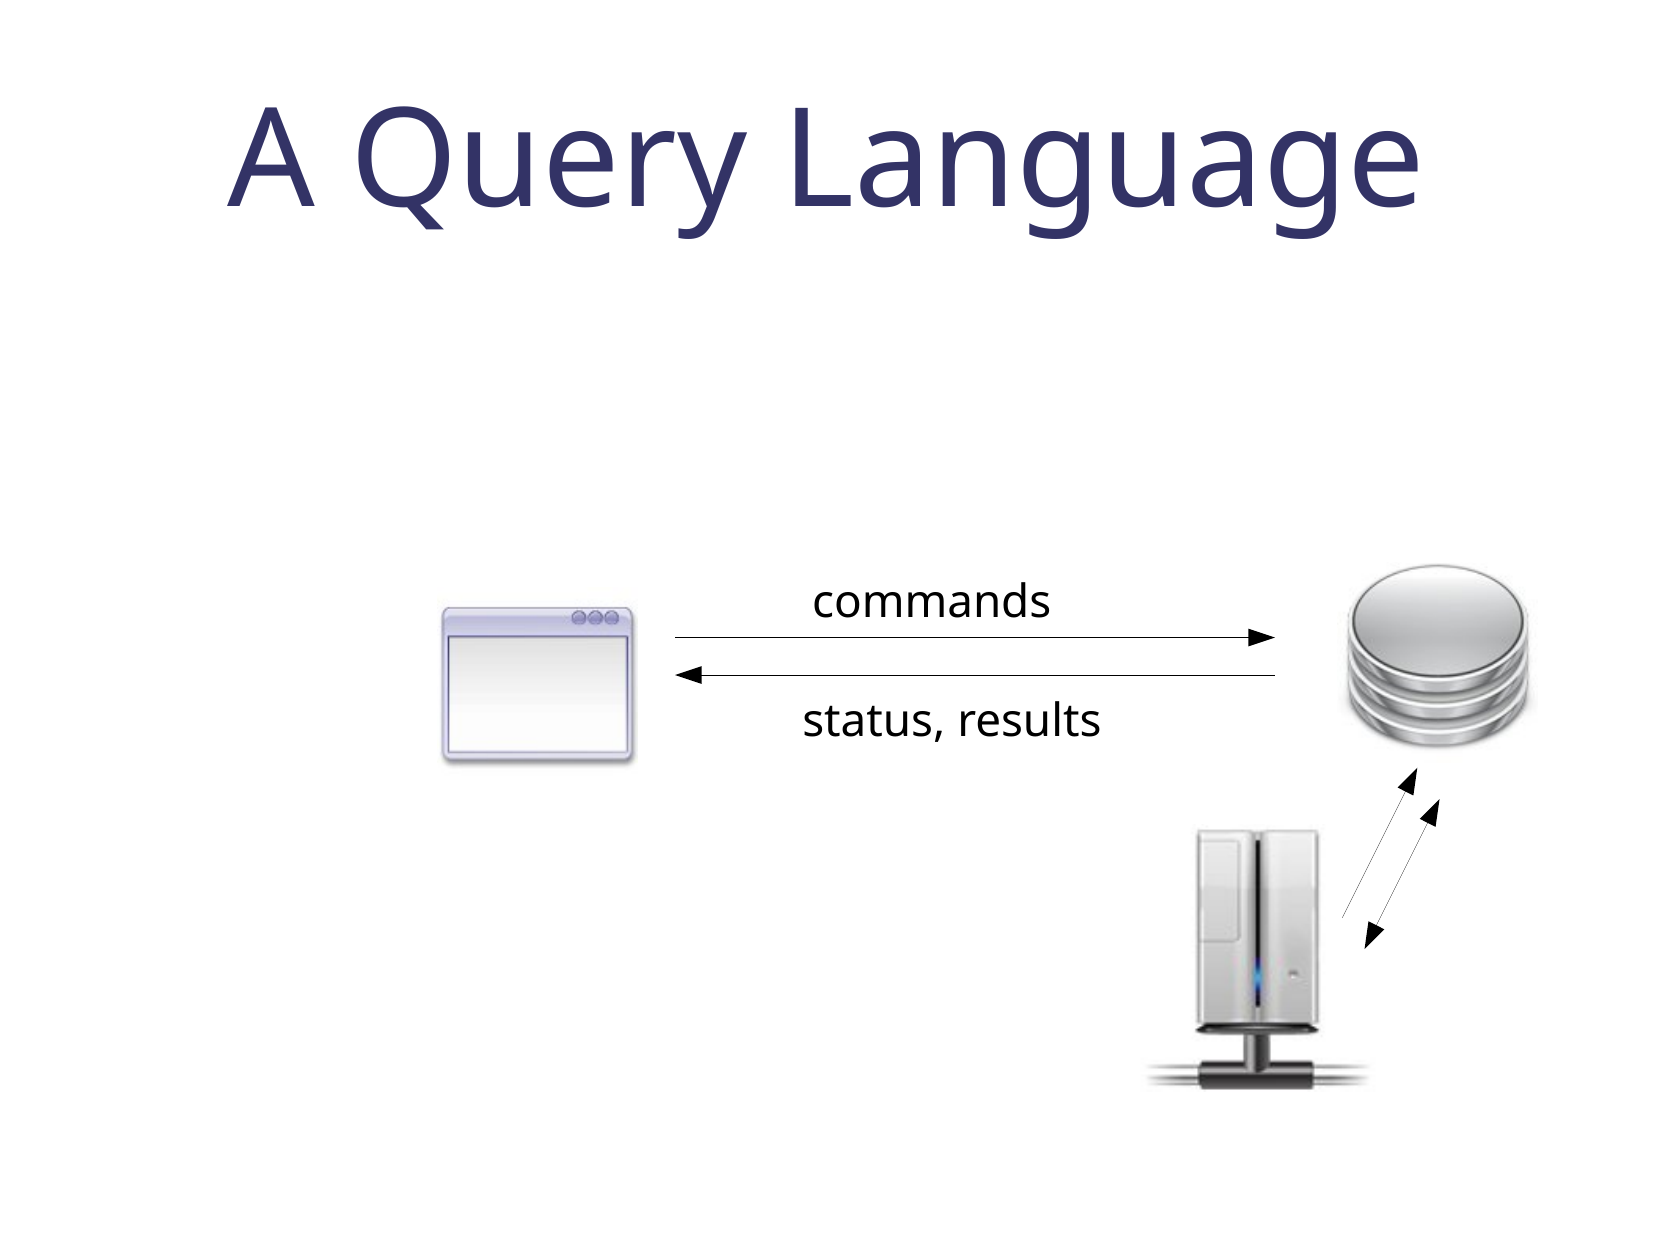

# A Query Language
commands
status, results